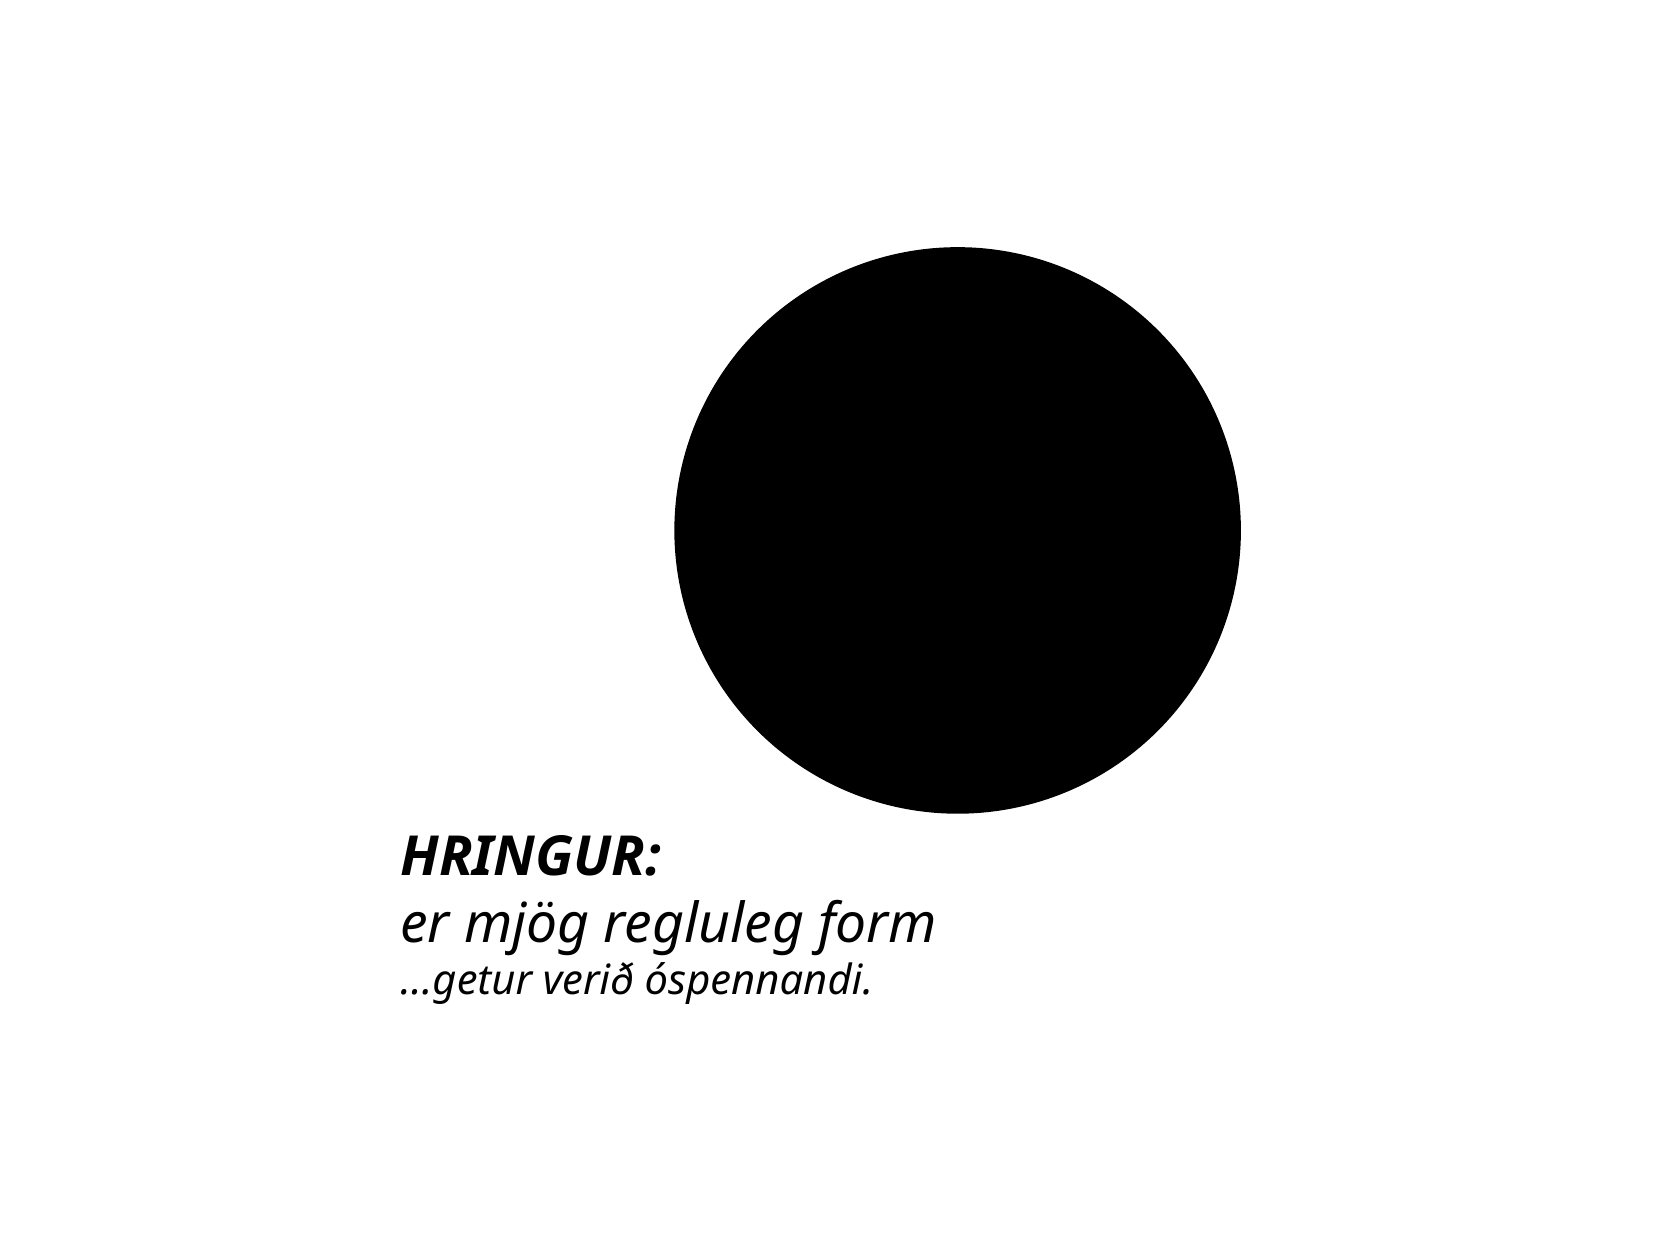

HRINGUR:
er mjög regluleg form
...getur verið óspennandi.